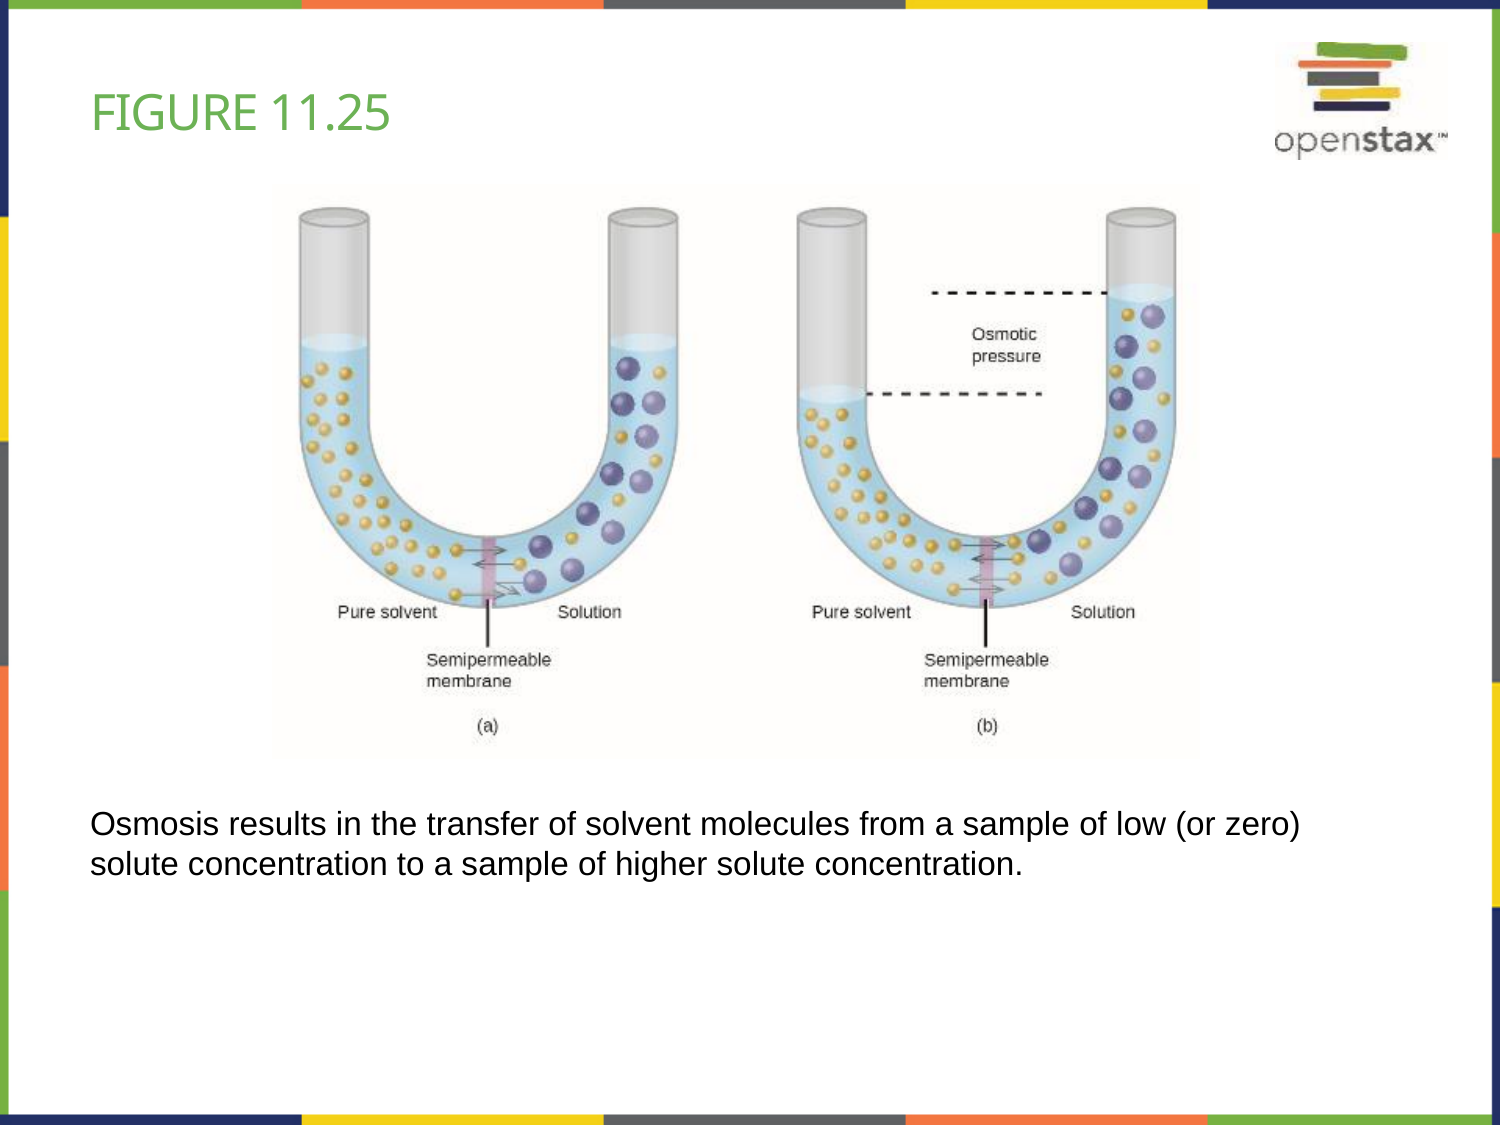

# Figure 11.25
Osmosis results in the transfer of solvent molecules from a sample of low (or zero) solute concentration to a sample of higher solute concentration.